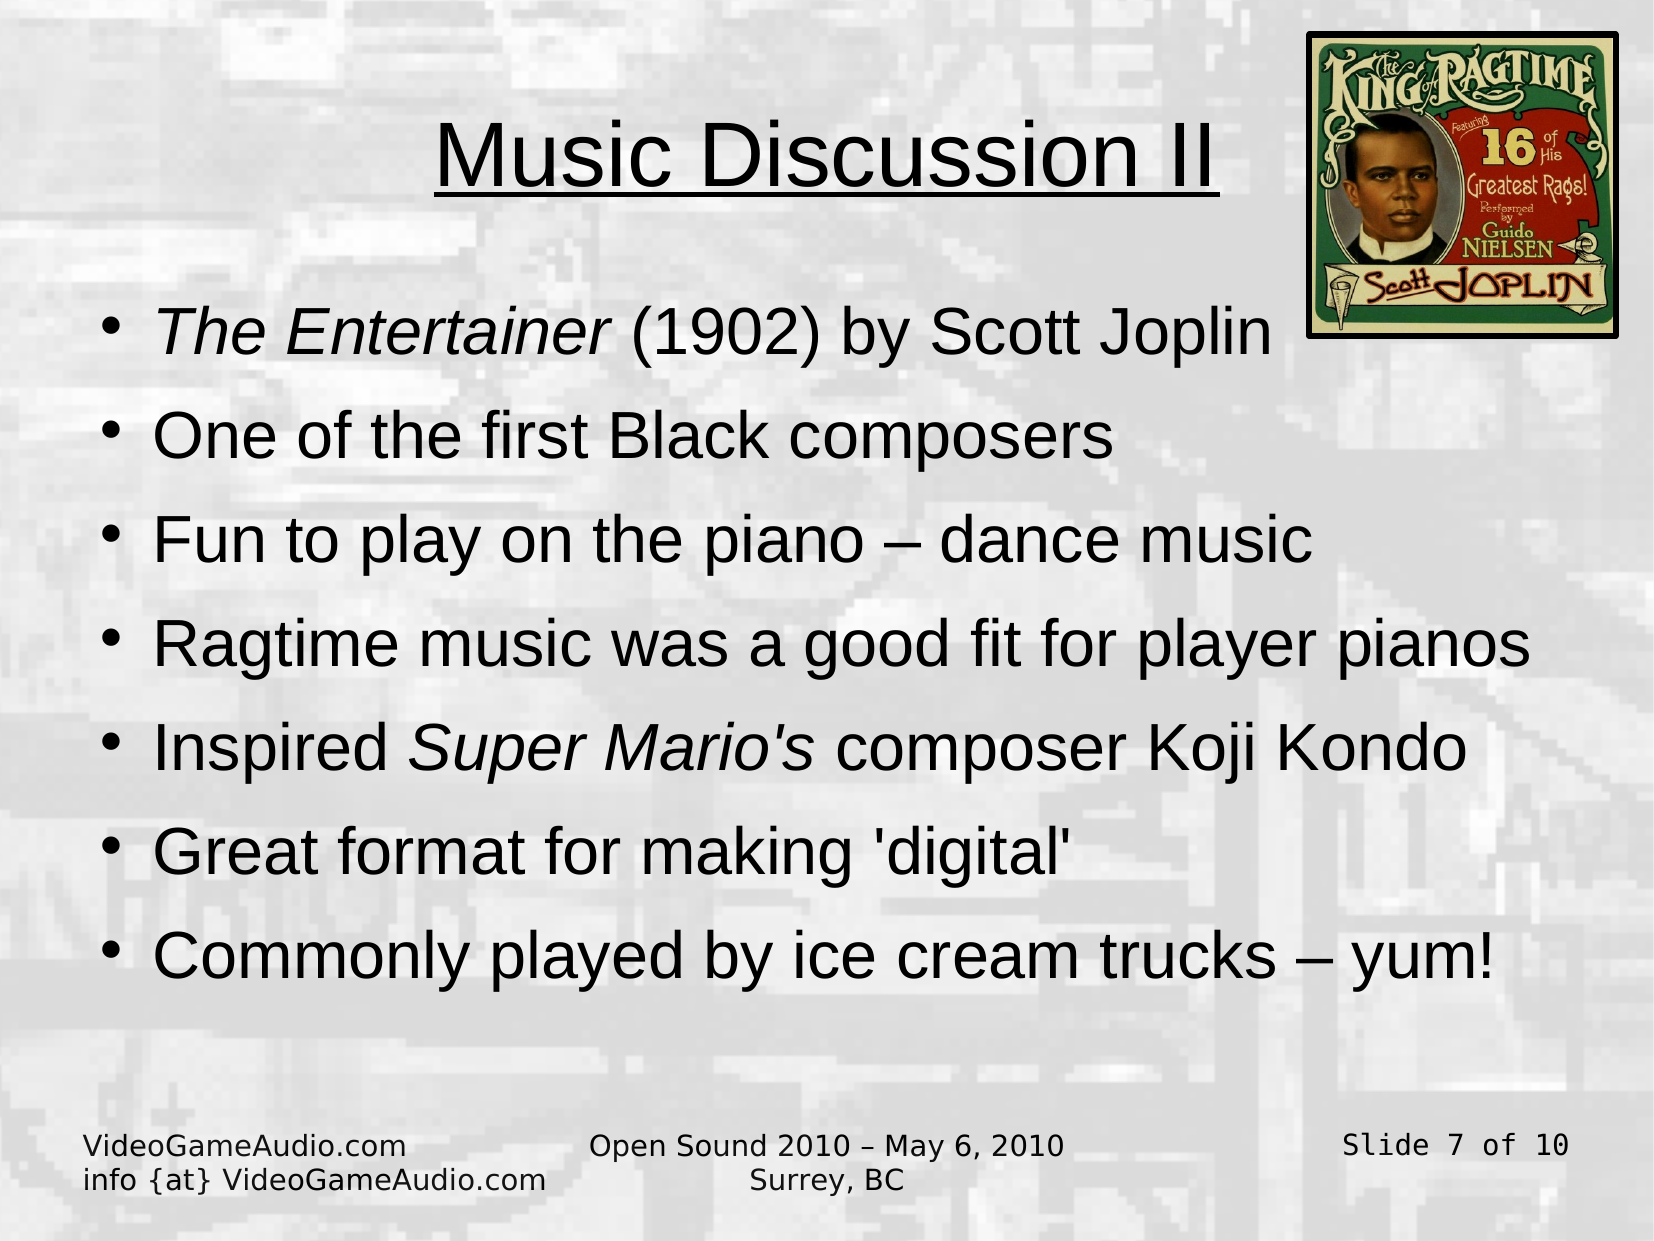

Music Discussion II
The Entertainer (1902) by Scott Joplin
One of the first Black composers
Fun to play on the piano – dance music
Ragtime music was a good fit for player pianos
Inspired Super Mario's composer Koji Kondo
Great format for making 'digital'
Commonly played by ice cream trucks – yum!
7